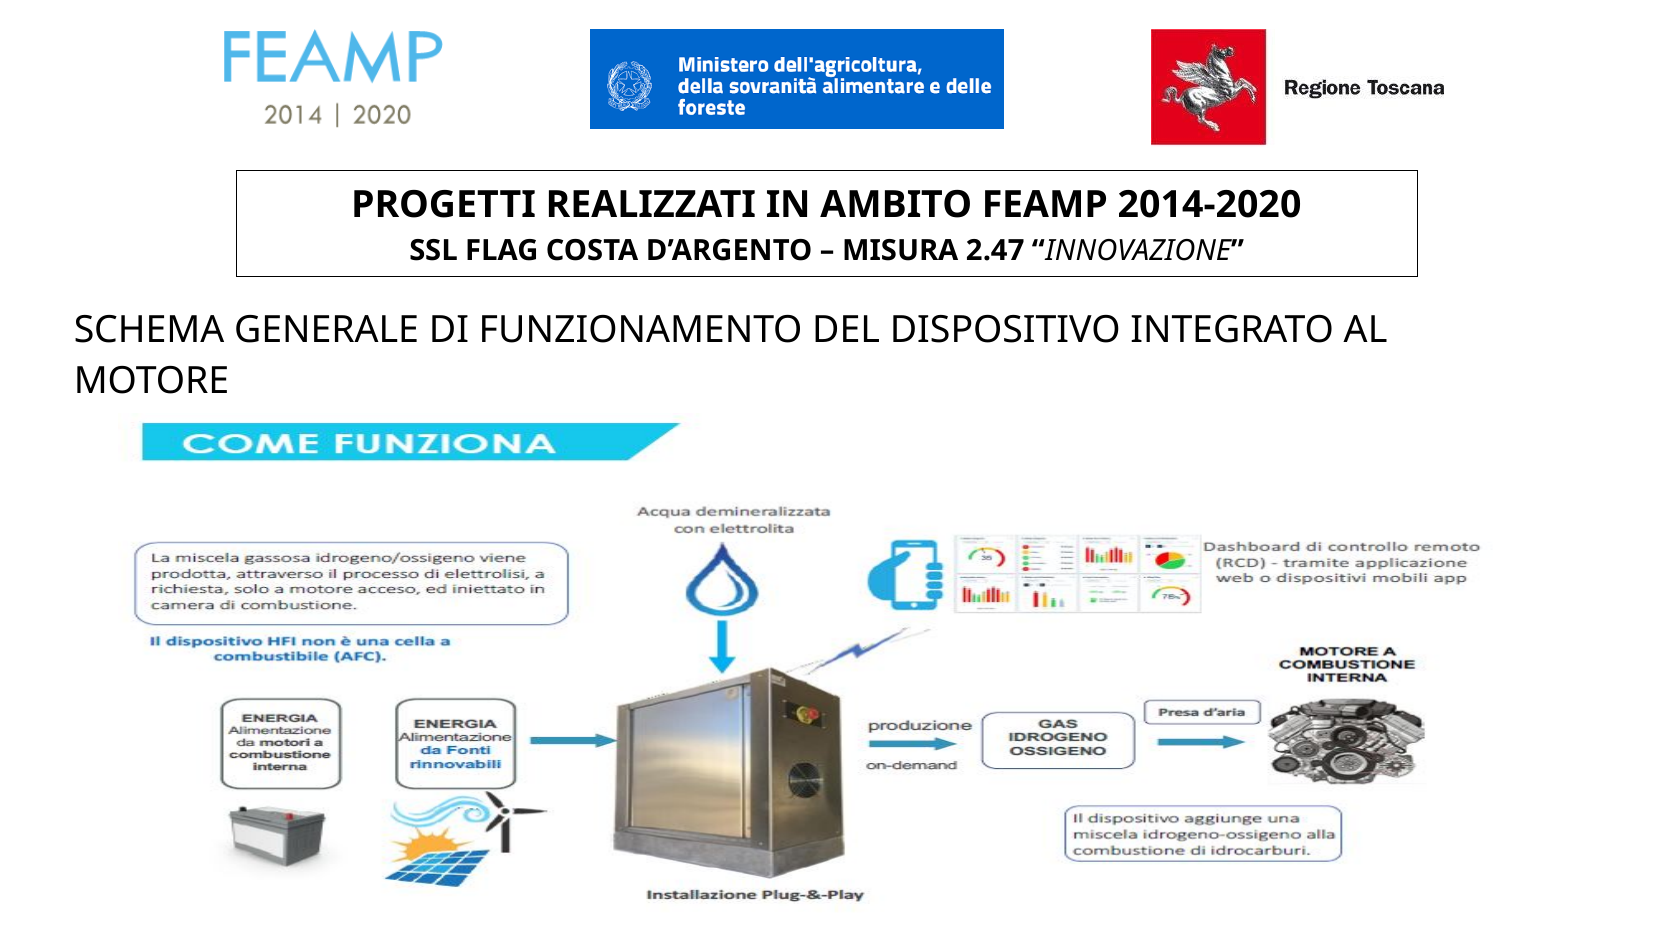

PROGETTI REALIZZATI IN AMBITO FEAMP 2014-2020
SSL FLAG COSTA D’ARGENTO – MISURA 2.47 “INNOVAZIONE”
SCHEMA GENERALE DI FUNZIONAMENTO DEL DISPOSITIVO INTEGRATO AL MOTORE